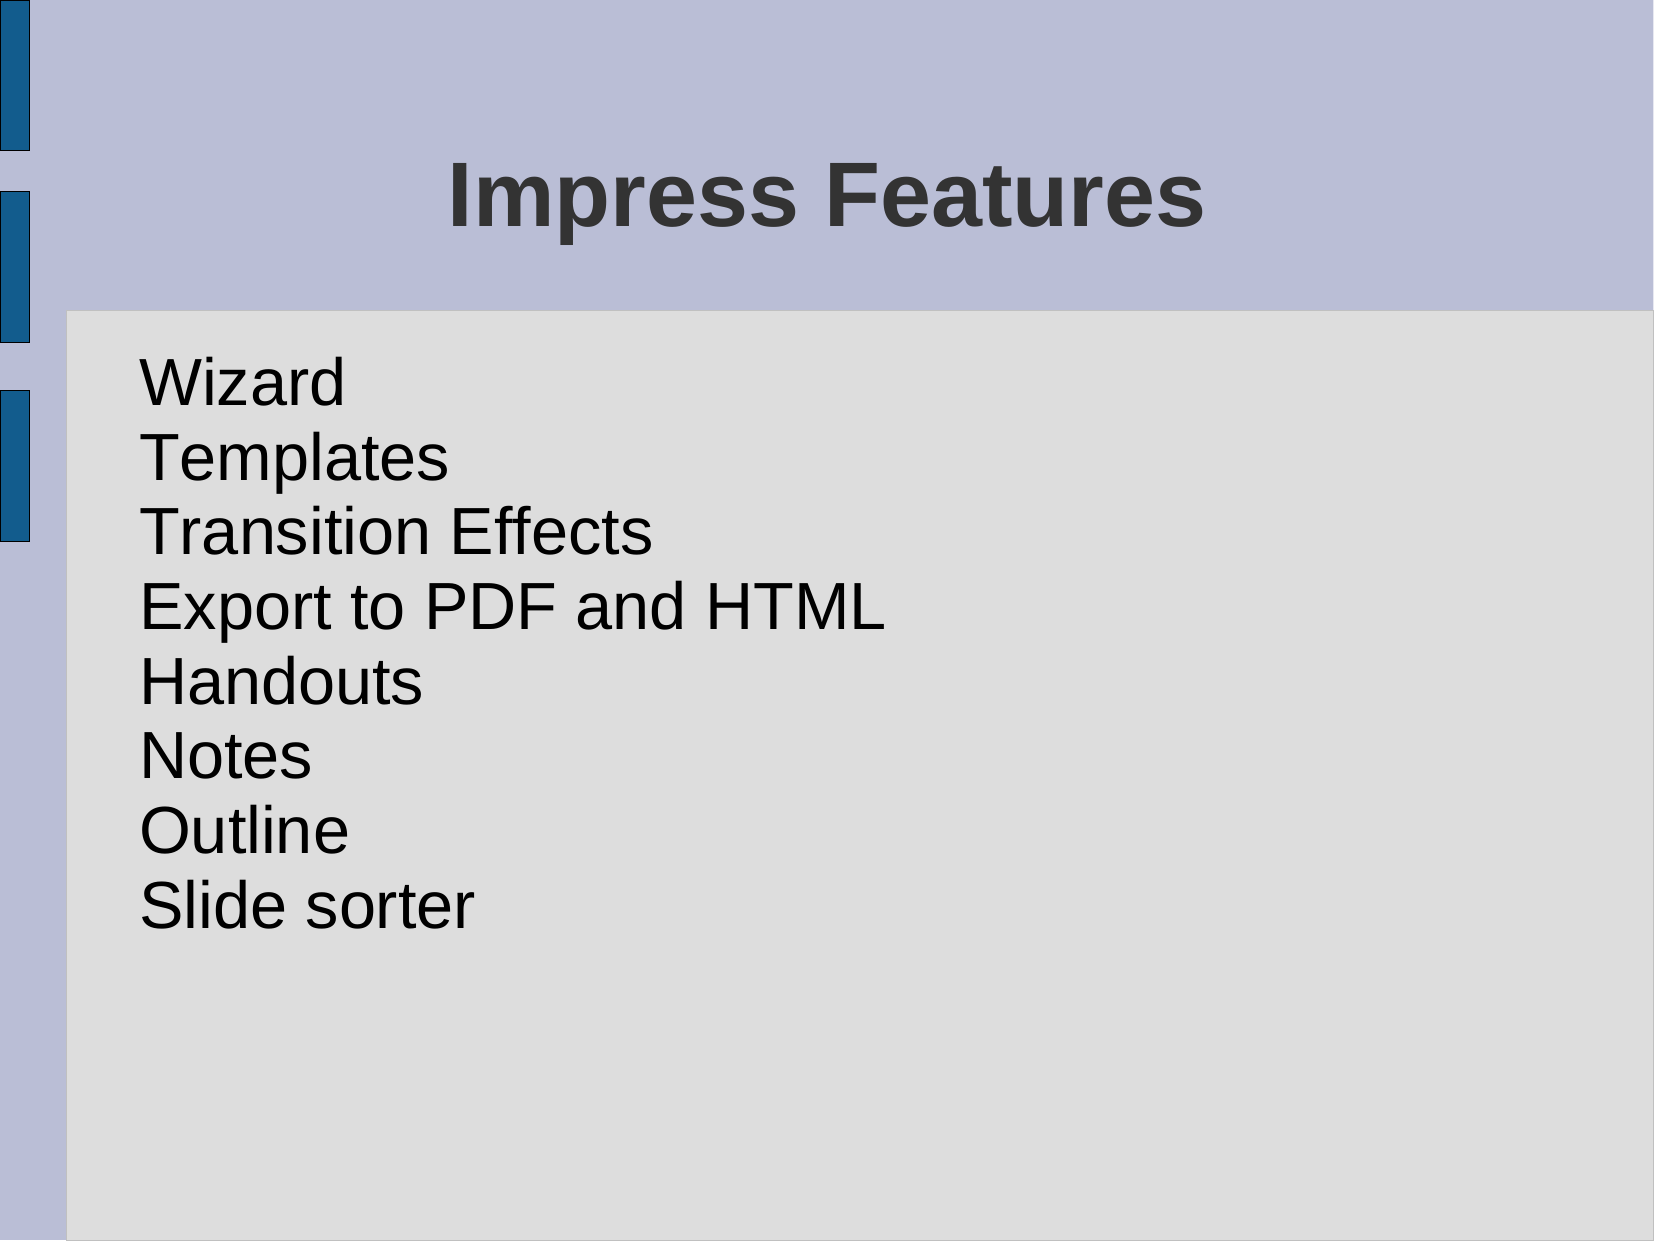

# Impress Features
Wizard
Templates
Transition Effects
Export to PDF and HTML
Handouts
Notes
Outline
Slide sorter